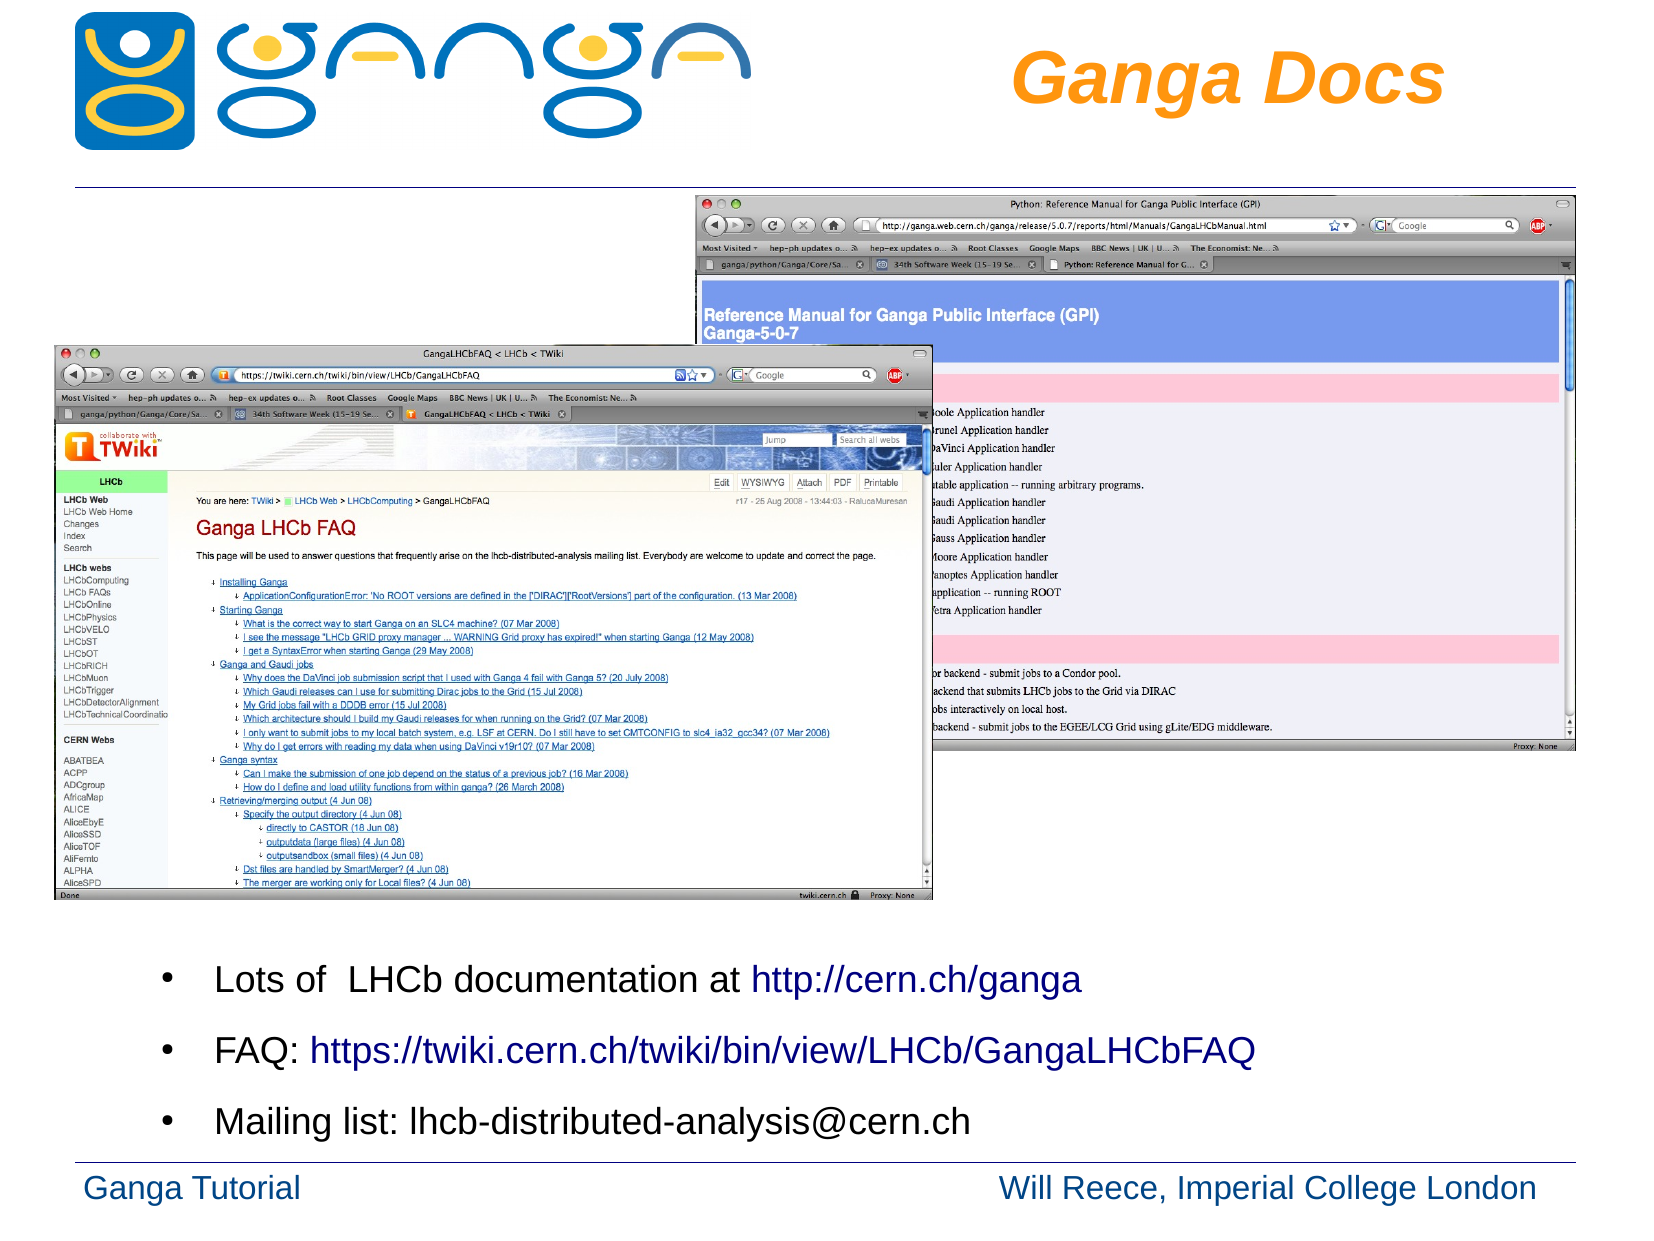

# Ganga Docs
Lots of LHCb documentation at http://cern.ch/ganga
FAQ: https://twiki.cern.ch/twiki/bin/view/LHCb/GangaLHCbFAQ
Mailing list: lhcb-distributed-analysis@cern.ch
Ganga Tutorial
Will Reece, Imperial College London